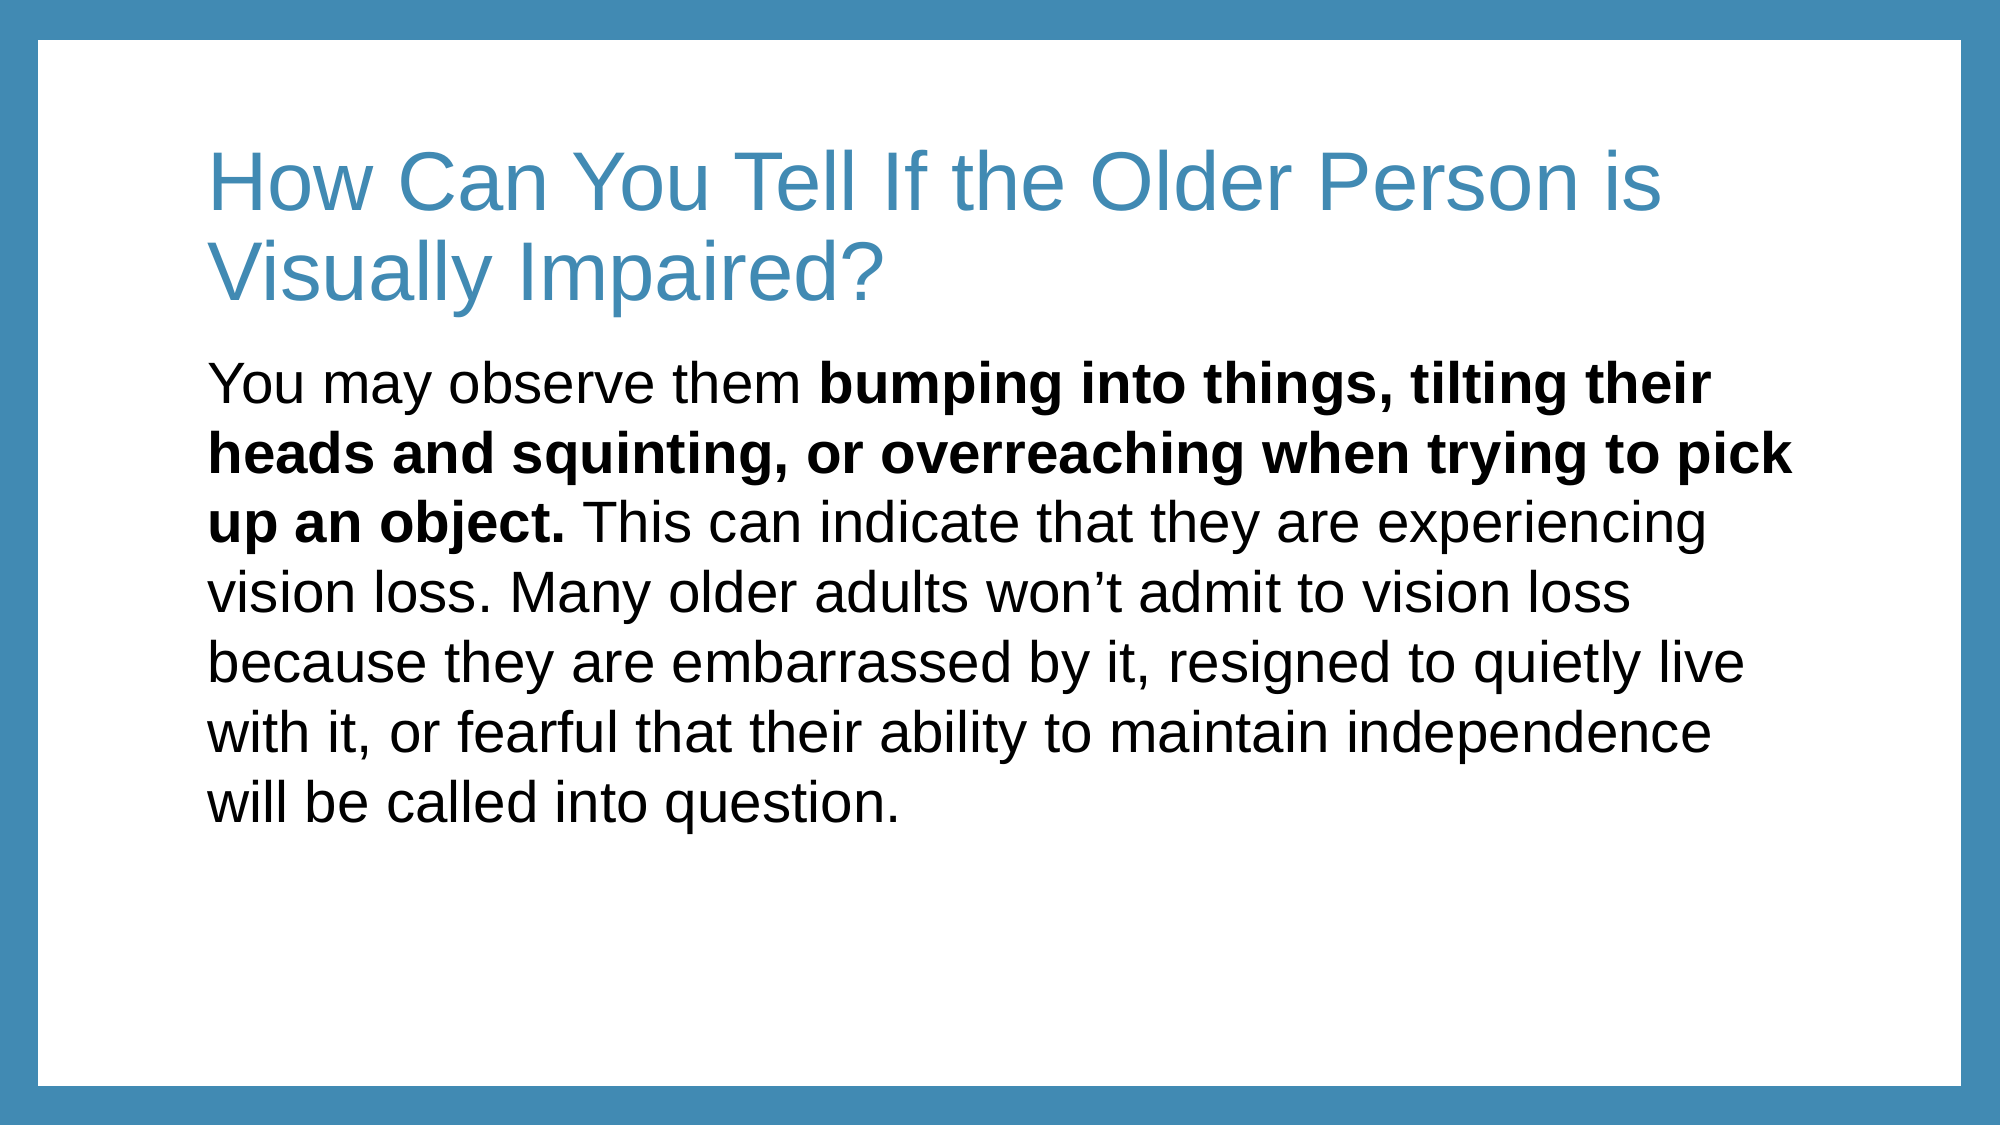

# How Can You Tell If the Older Person is Visually Impaired?
You may observe them bumping into things, tilting their heads and squinting, or overreaching when trying to pick up an object. This can indicate that they are experiencing vision loss. Many older adults won’t admit to vision loss because they are embarrassed by it, resigned to quietly live with it, or fearful that their ability to maintain independence will be called into question.